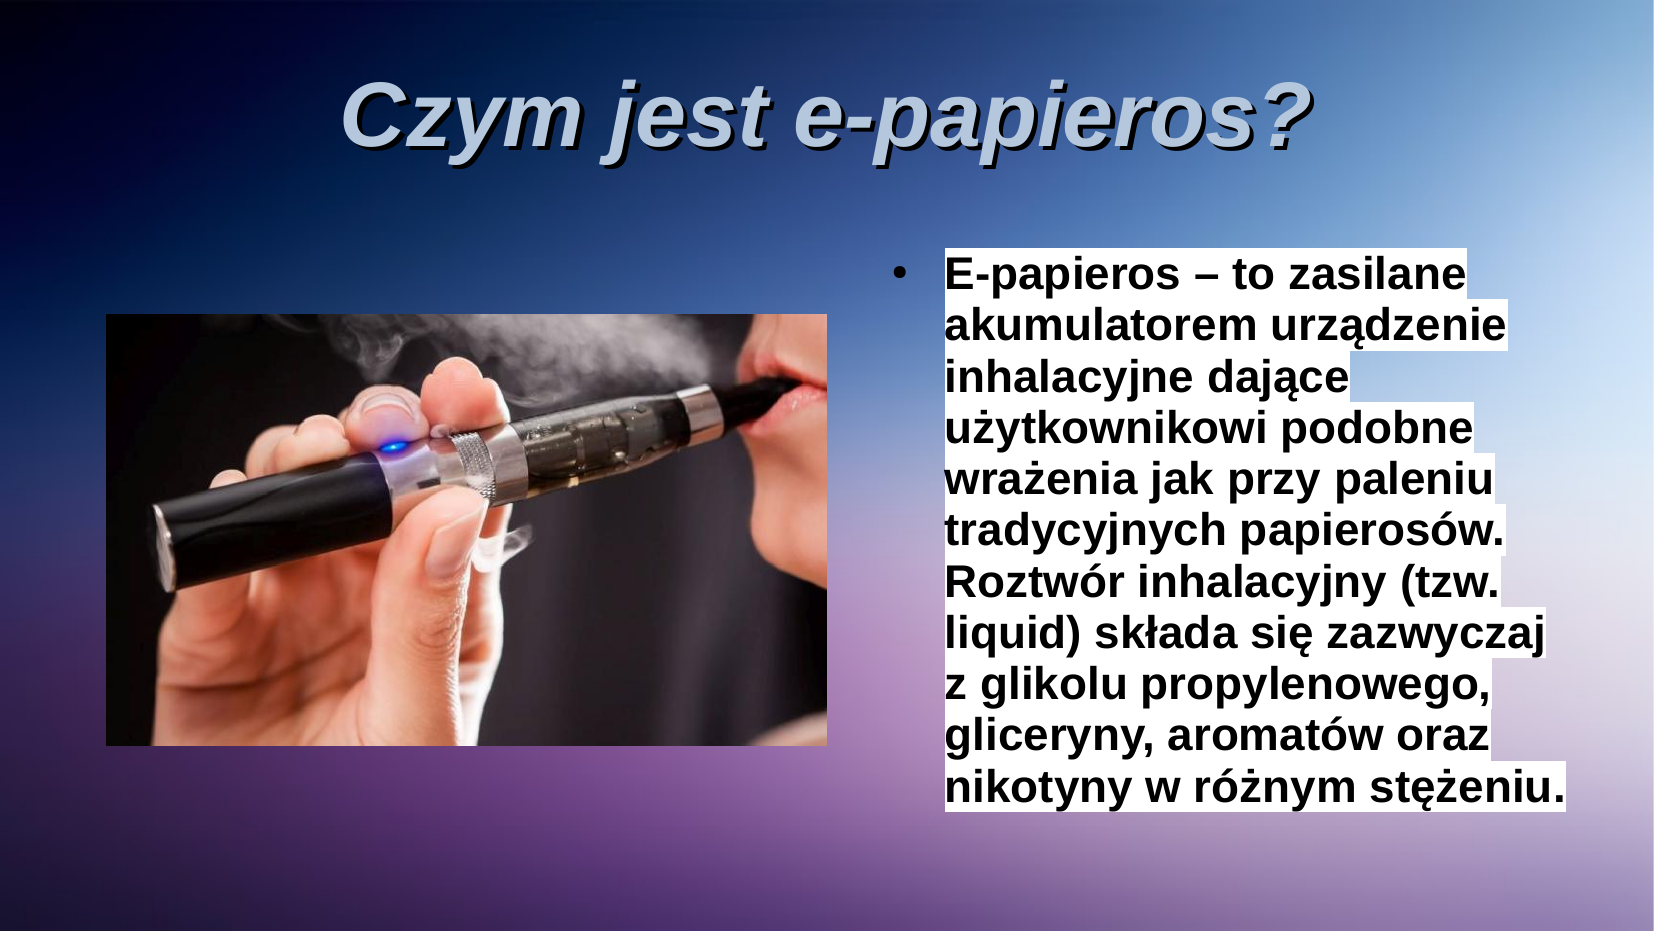

# Czym jest e-papieros?
E-papieros – to zasilane akumulatorem urządzenie inhalacyjne dające użytkownikowi podobne wrażenia jak przy paleniu tradycyjnych papierosów. Roztwór inhalacyjny (tzw. liquid) składa się zazwyczaj z glikolu propylenowego, gliceryny, aromatów oraz nikotyny w różnym stężeniu.